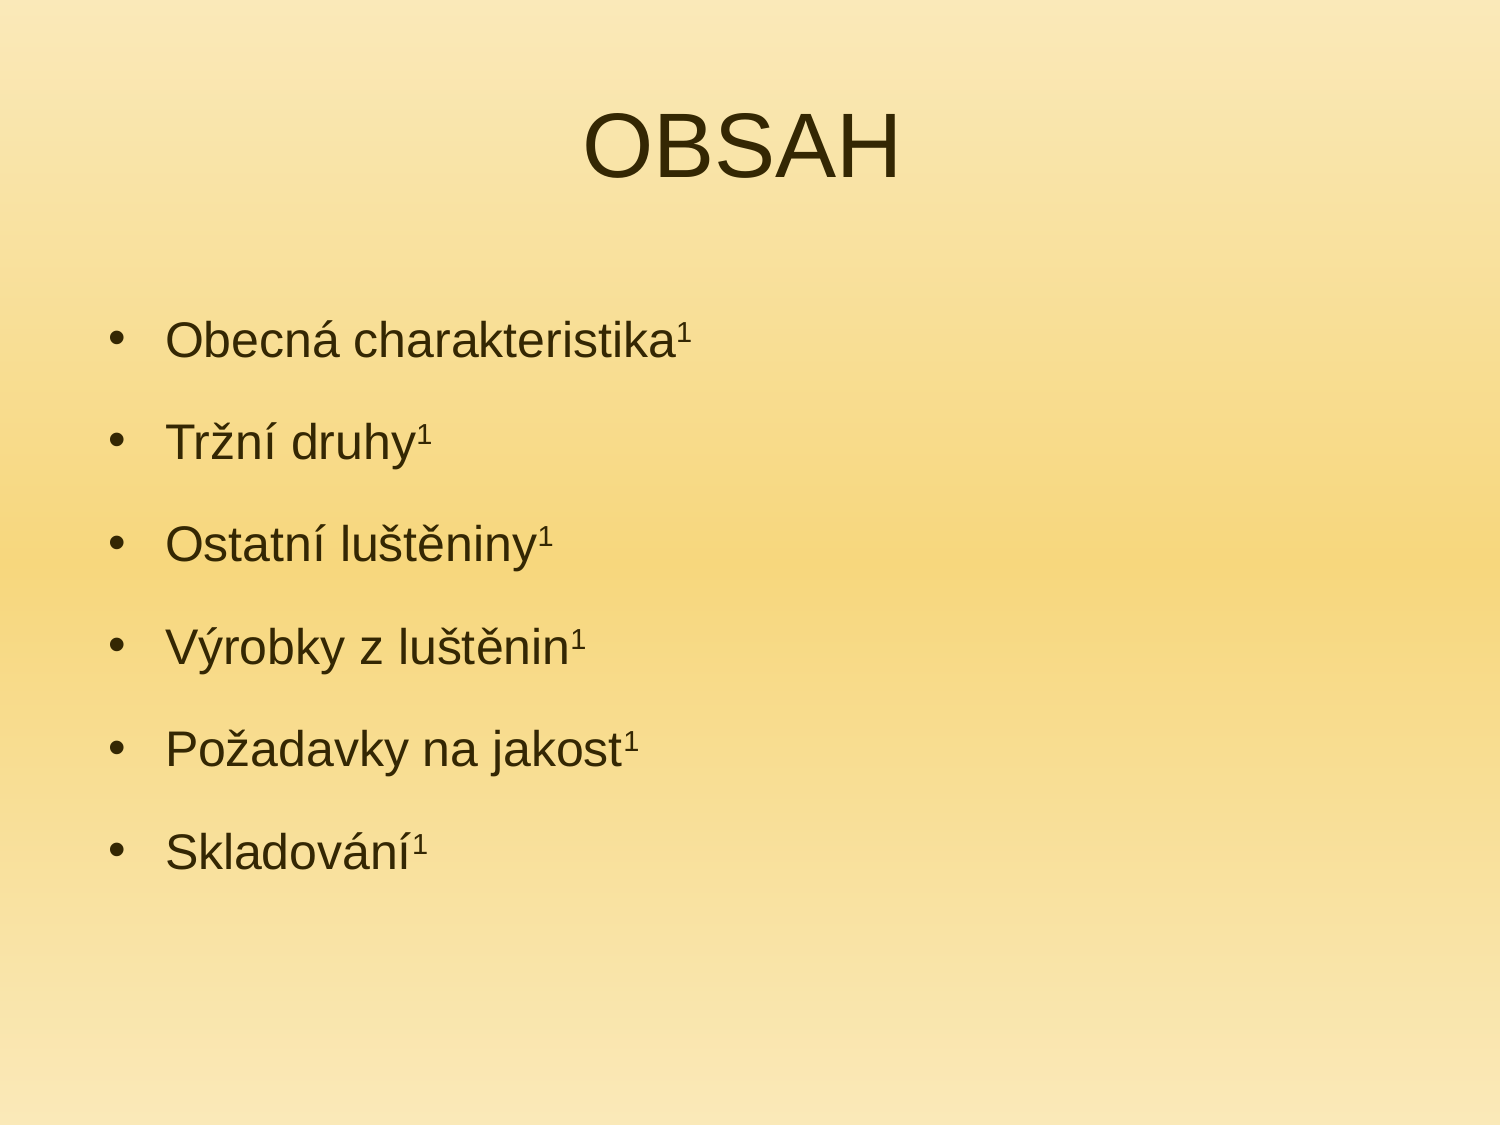

# OBSAH
Obecná charakteristika1
Tržní druhy1
Ostatní luštěniny1
Výrobky z luštěnin1
Požadavky na jakost1
Skladování1